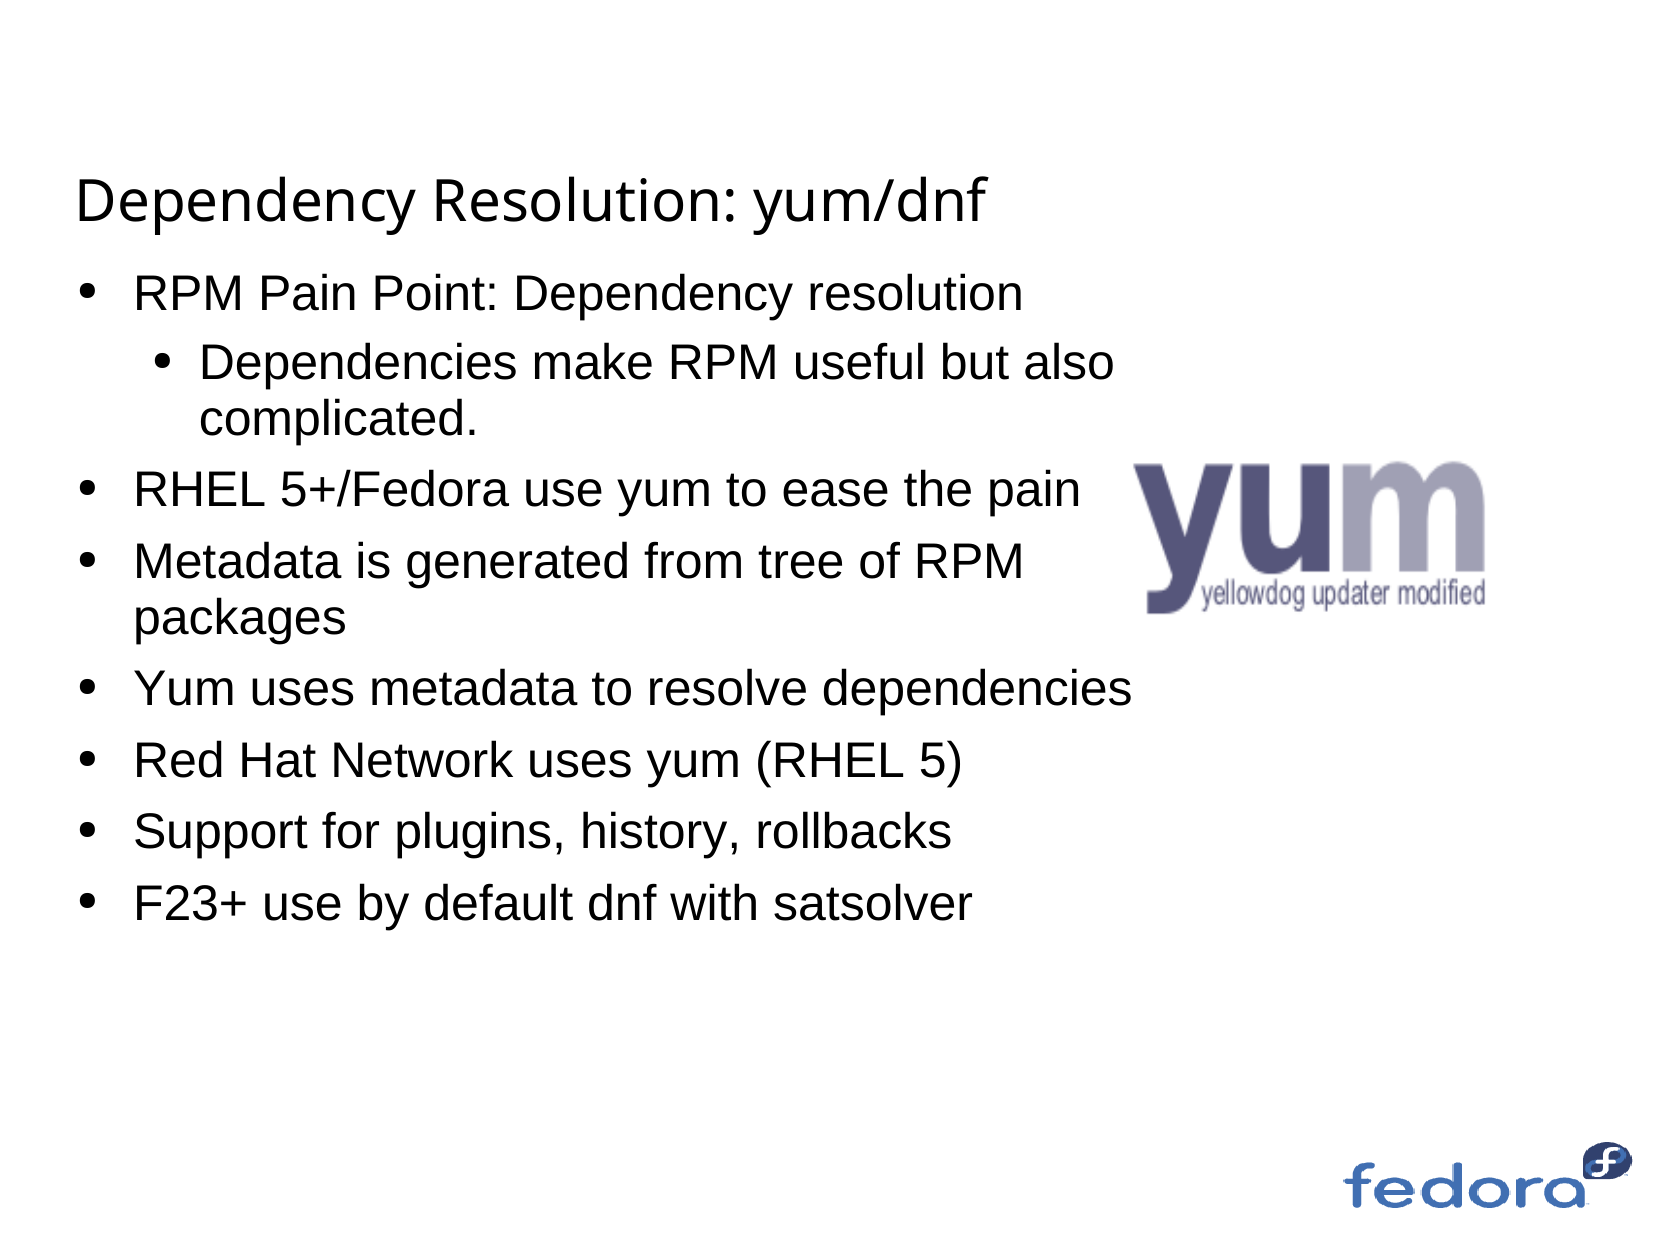

# Dependency Resolution: yum/dnf
RPM Pain Point: Dependency resolution
Dependencies make RPM useful but also complicated.
RHEL 5+/Fedora use yum to ease the pain
Metadata is generated from tree of RPM packages
Yum uses metadata to resolve dependencies
Red Hat Network uses yum (RHEL 5)
Support for plugins, history, rollbacks
F23+ use by default dnf with satsolver